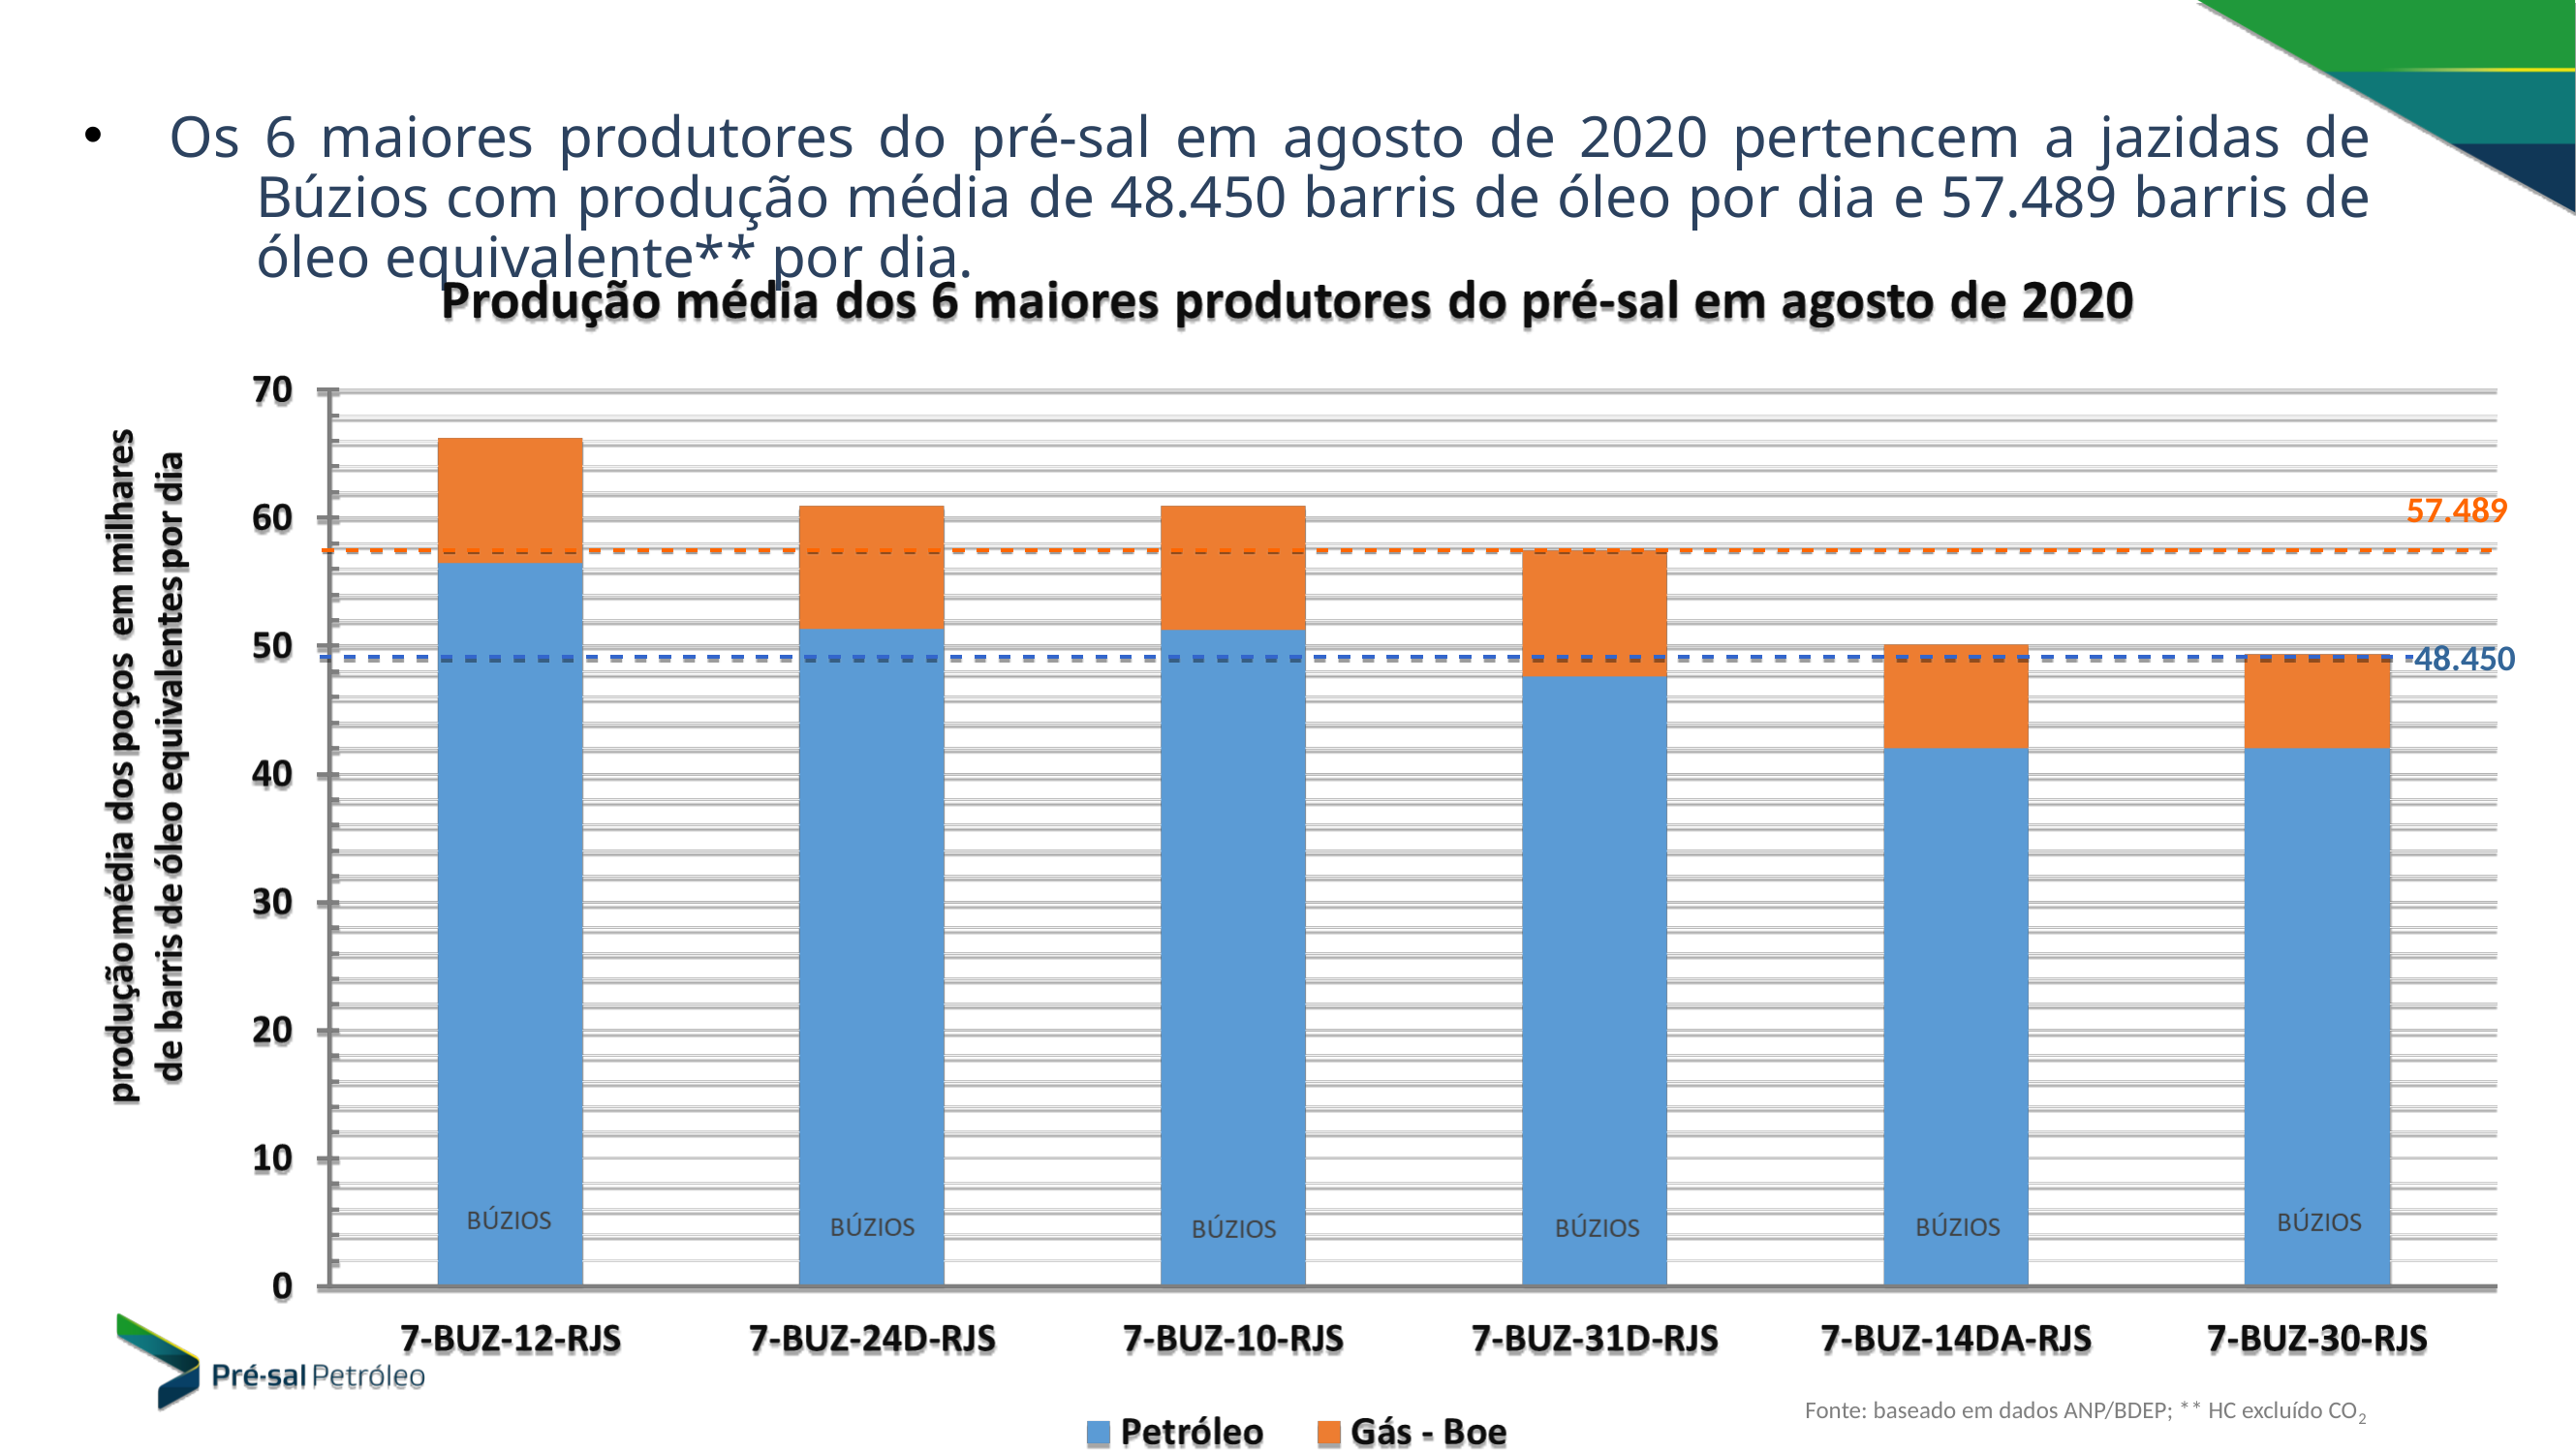

Os 6 maiores produtores do pré-sal em agosto de 2020 pertencem a jazidas de Búzios com produção média de 48.450 barris de óleo por dia e 57.489 barris de óleo equivalente** por dia.
57.489
48.450
Fonte: baseado em dados ANP/BDEP; ** HC excluído CO2